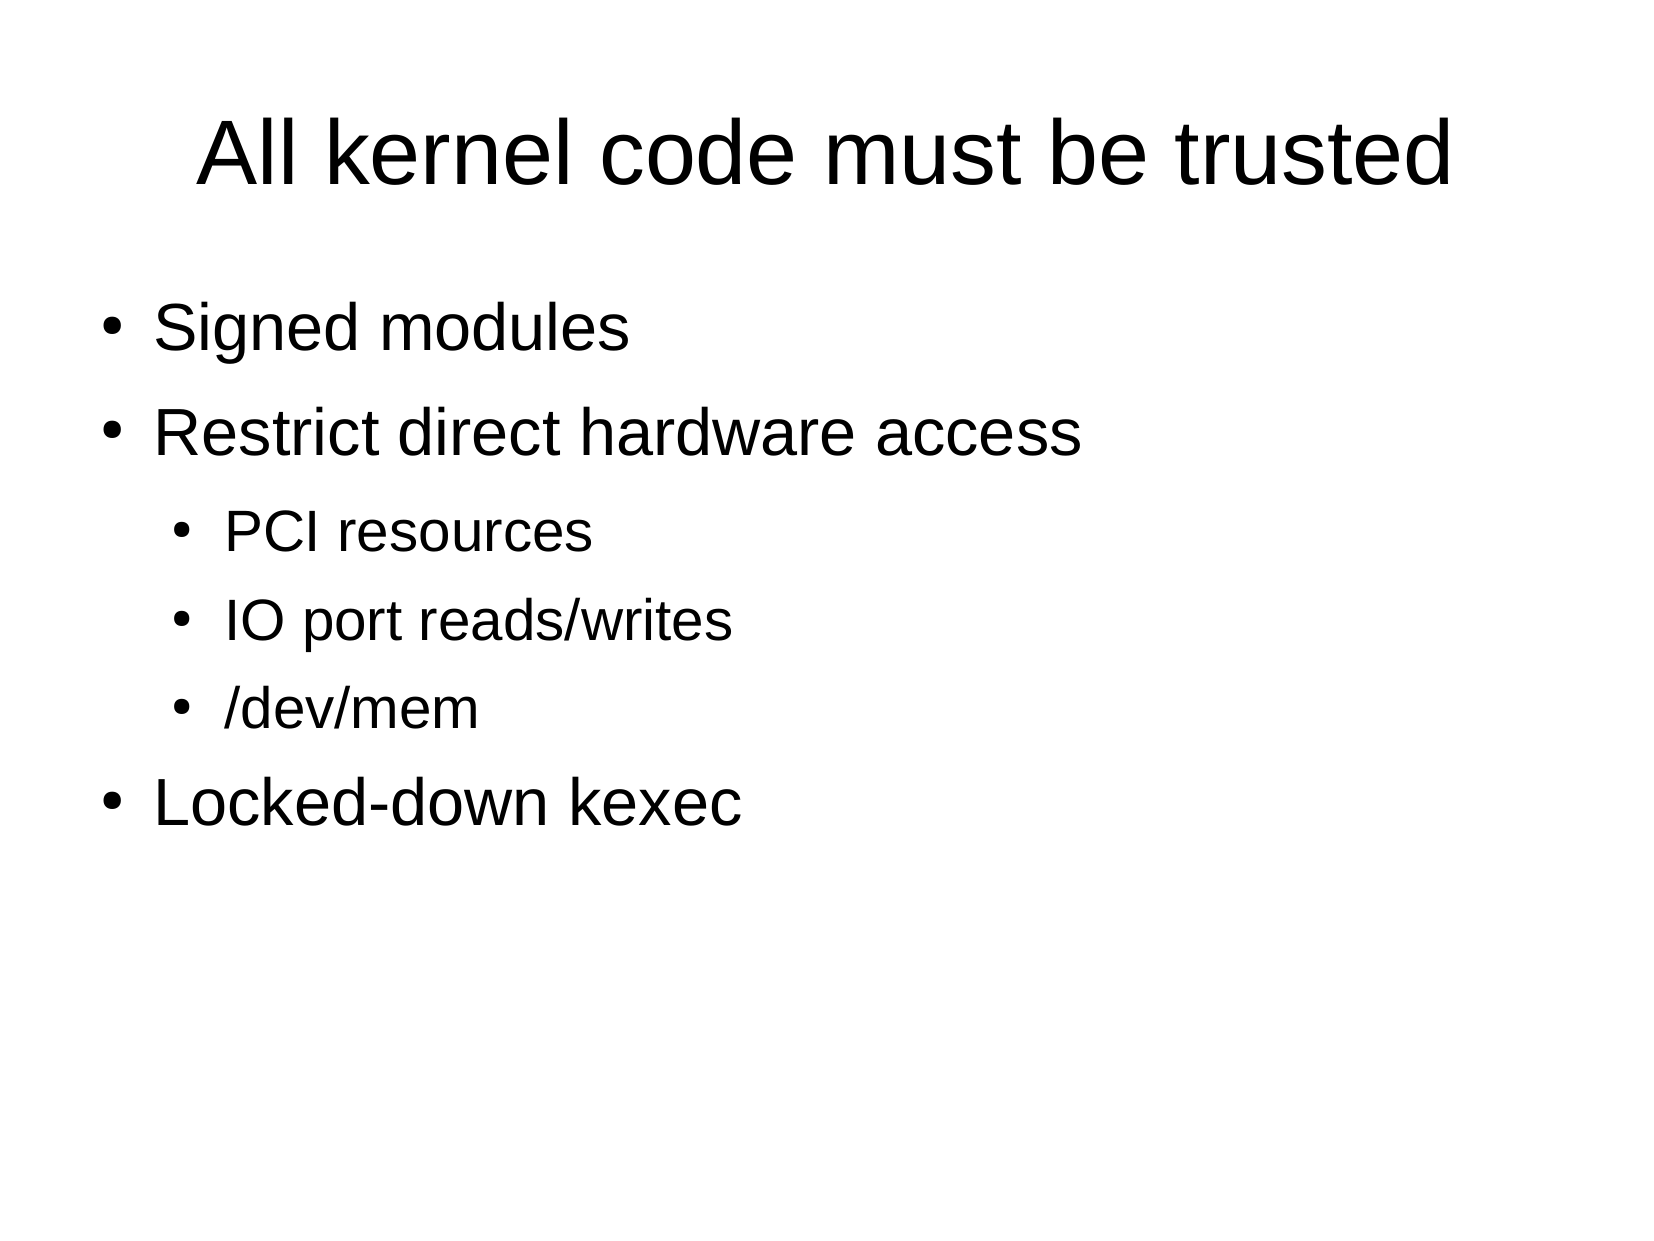

# All kernel code must be trusted
Signed modules
Restrict direct hardware access
PCI resources
IO port reads/writes
/dev/mem
Locked-down kexec